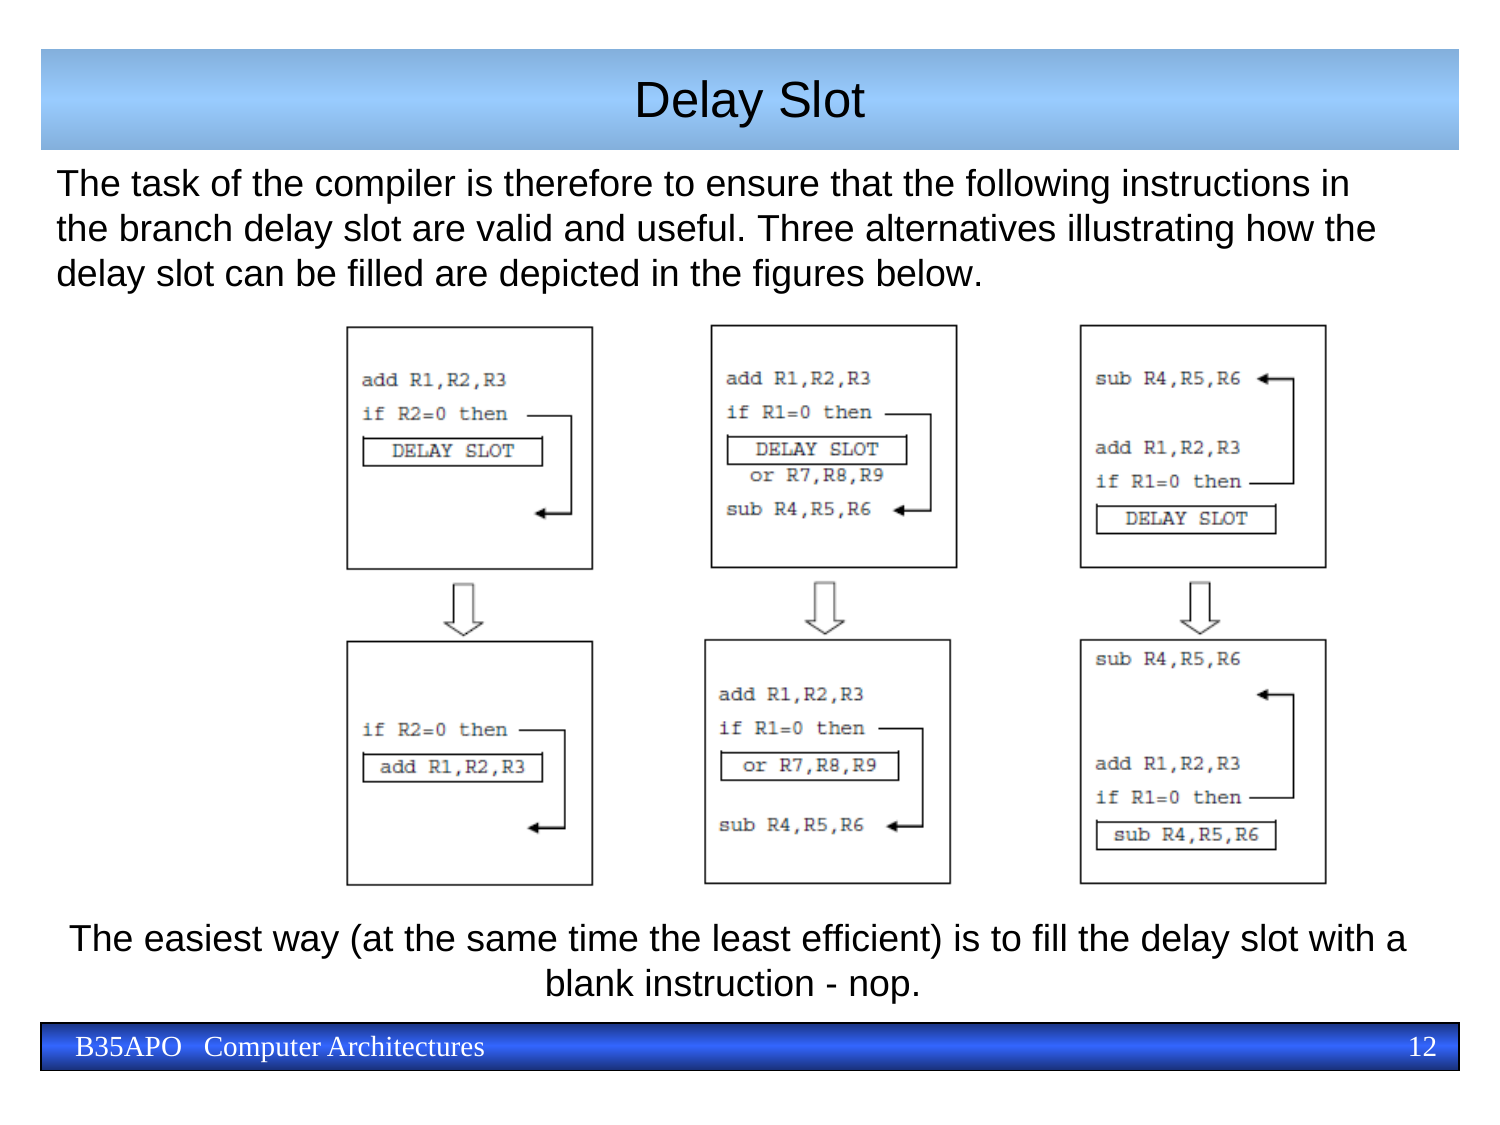

# Delay Slot
The task of the compiler is therefore to ensure that the following instructions in the branch delay slot are valid and useful. Three alternatives illustrating how the delay slot can be filled are depicted in the figures below.
The easiest way (at the same time the least efficient) is to fill the delay slot with a blank instruction - nop.
B35APO Computer Architectures
12